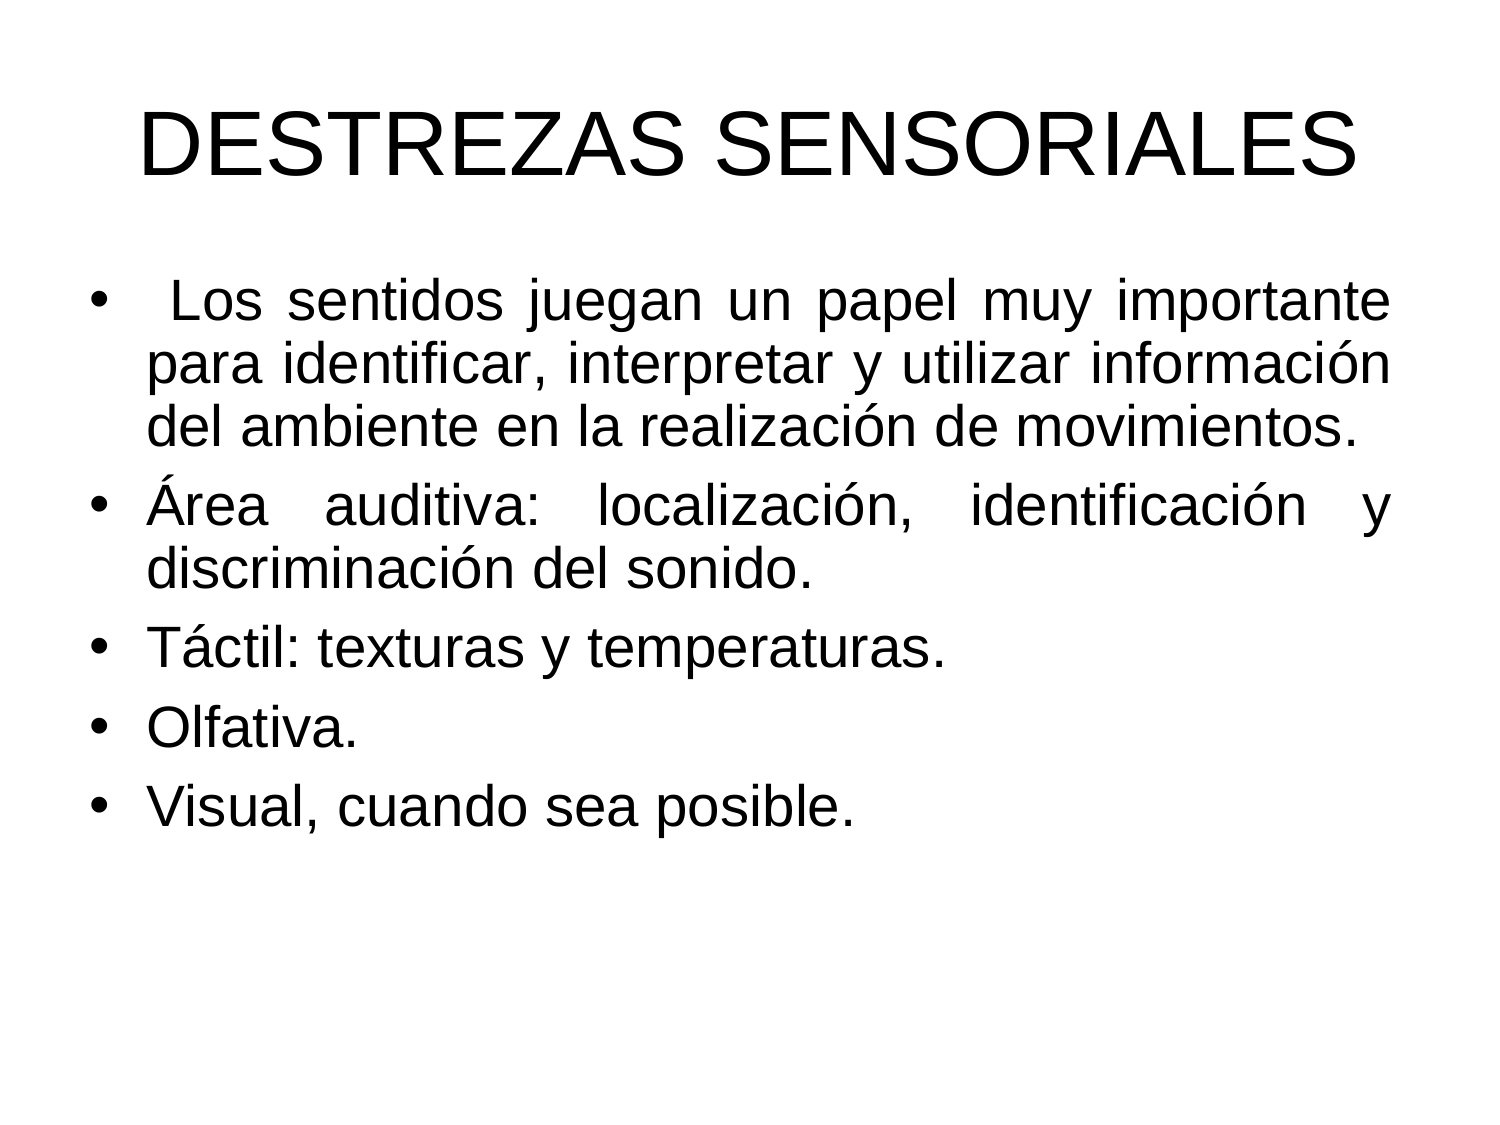

# DESTREZAS SENSORIALES
 Los sentidos juegan un papel muy importante para identificar, interpretar y utilizar información del ambiente en la realización de movimientos.
Área auditiva: localización, identificación y discriminación del sonido.
Táctil: texturas y temperaturas.
Olfativa.
Visual, cuando sea posible.